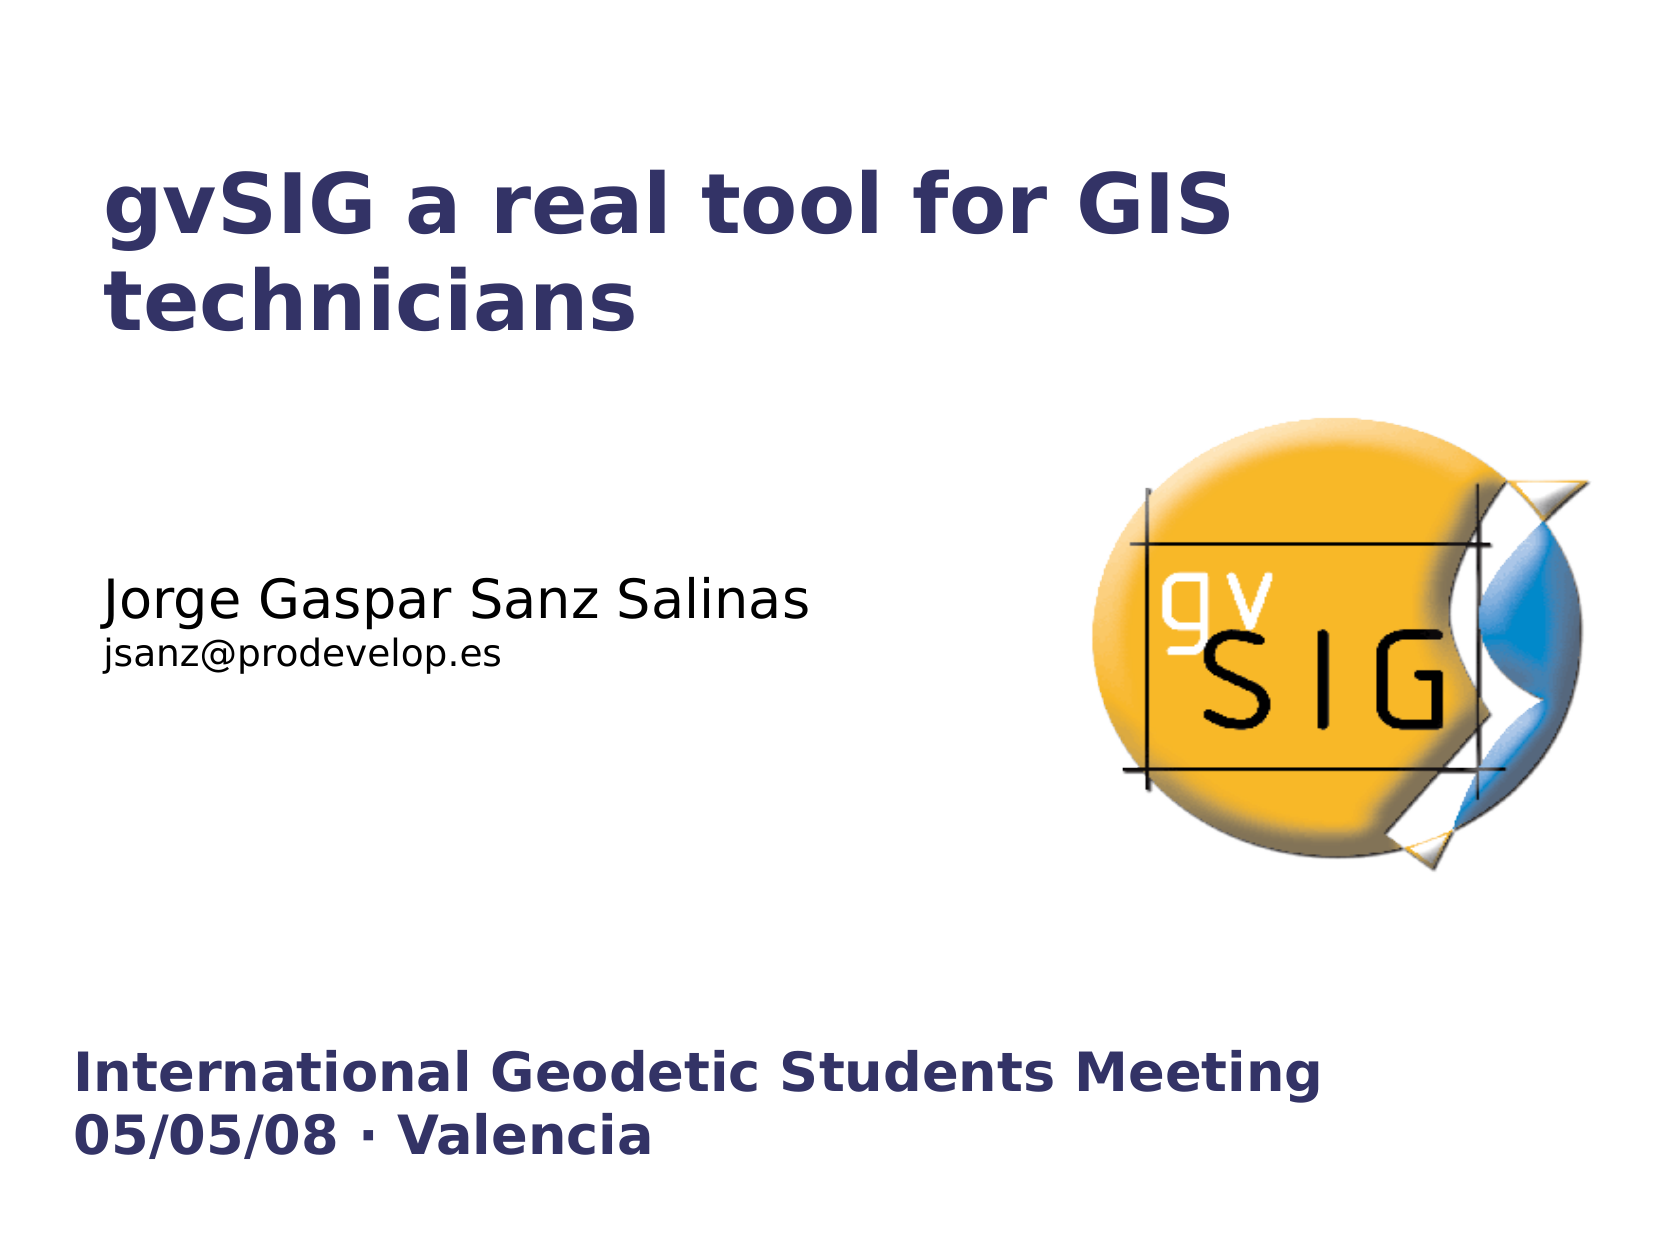

# gvSIG a real tool for GIS technicians
Jorge Gaspar Sanz Salinas
jsanz@prodevelop.es
International Geodetic Students Meeting
05/05/08 · Valencia